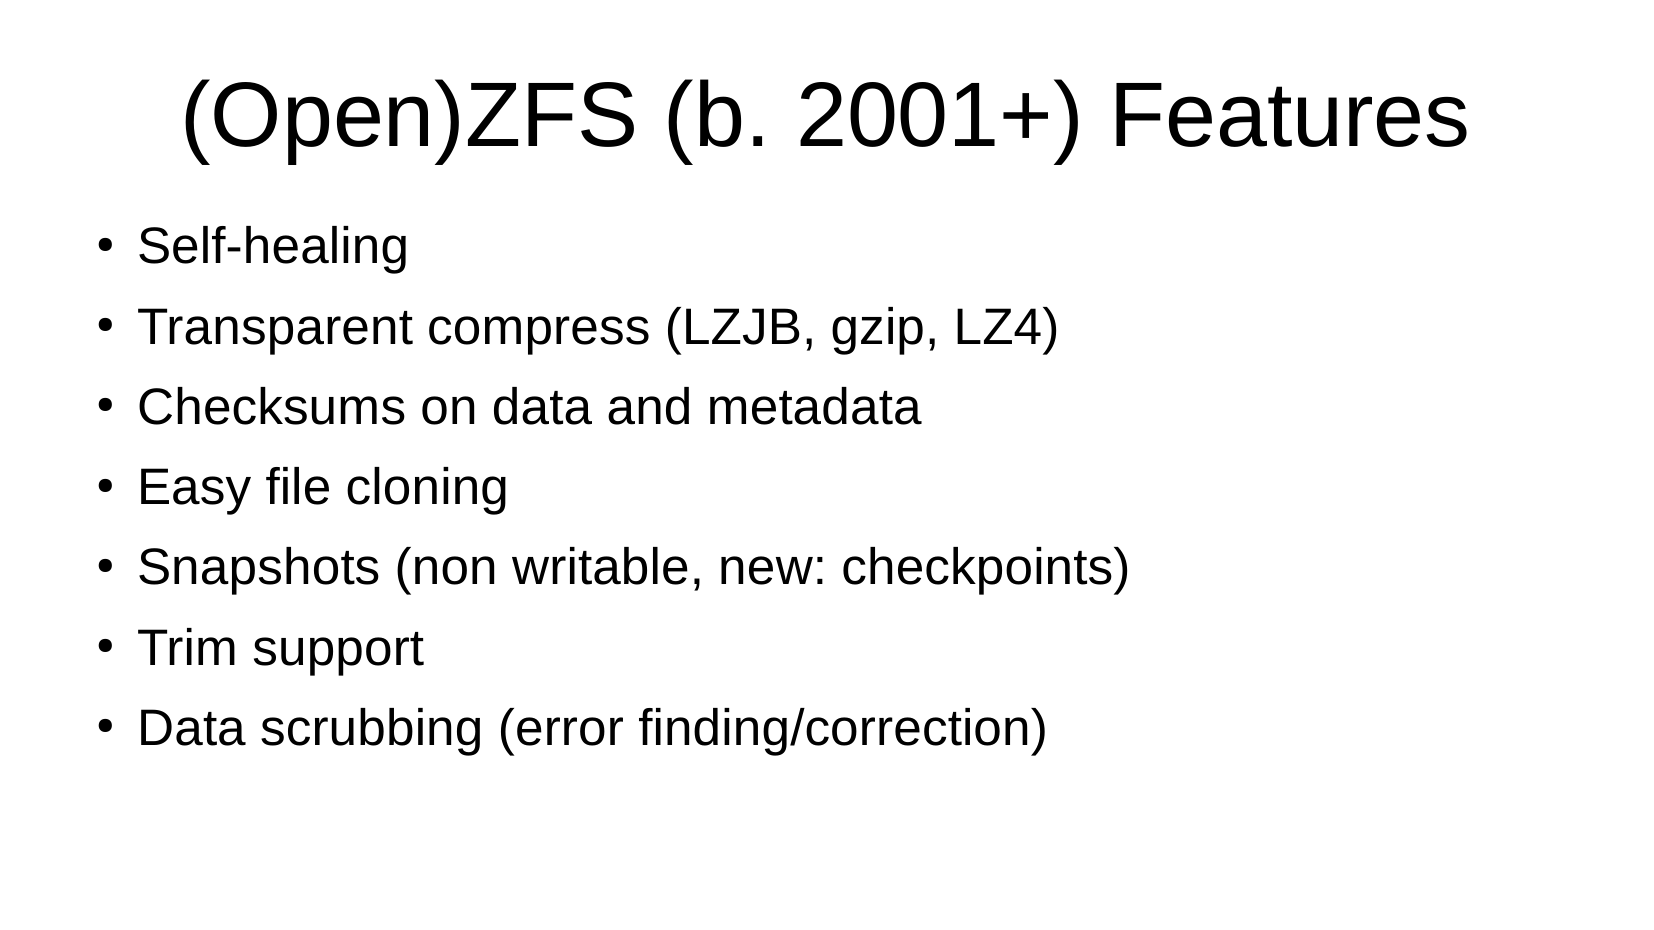

# (Open)ZFS (b. 2001+) Features
Self-healing
Transparent compress (LZJB, gzip, LZ4)
Checksums on data and metadata
Easy file cloning
Snapshots (non writable, new: checkpoints)
Trim support
Data scrubbing (error finding/correction)